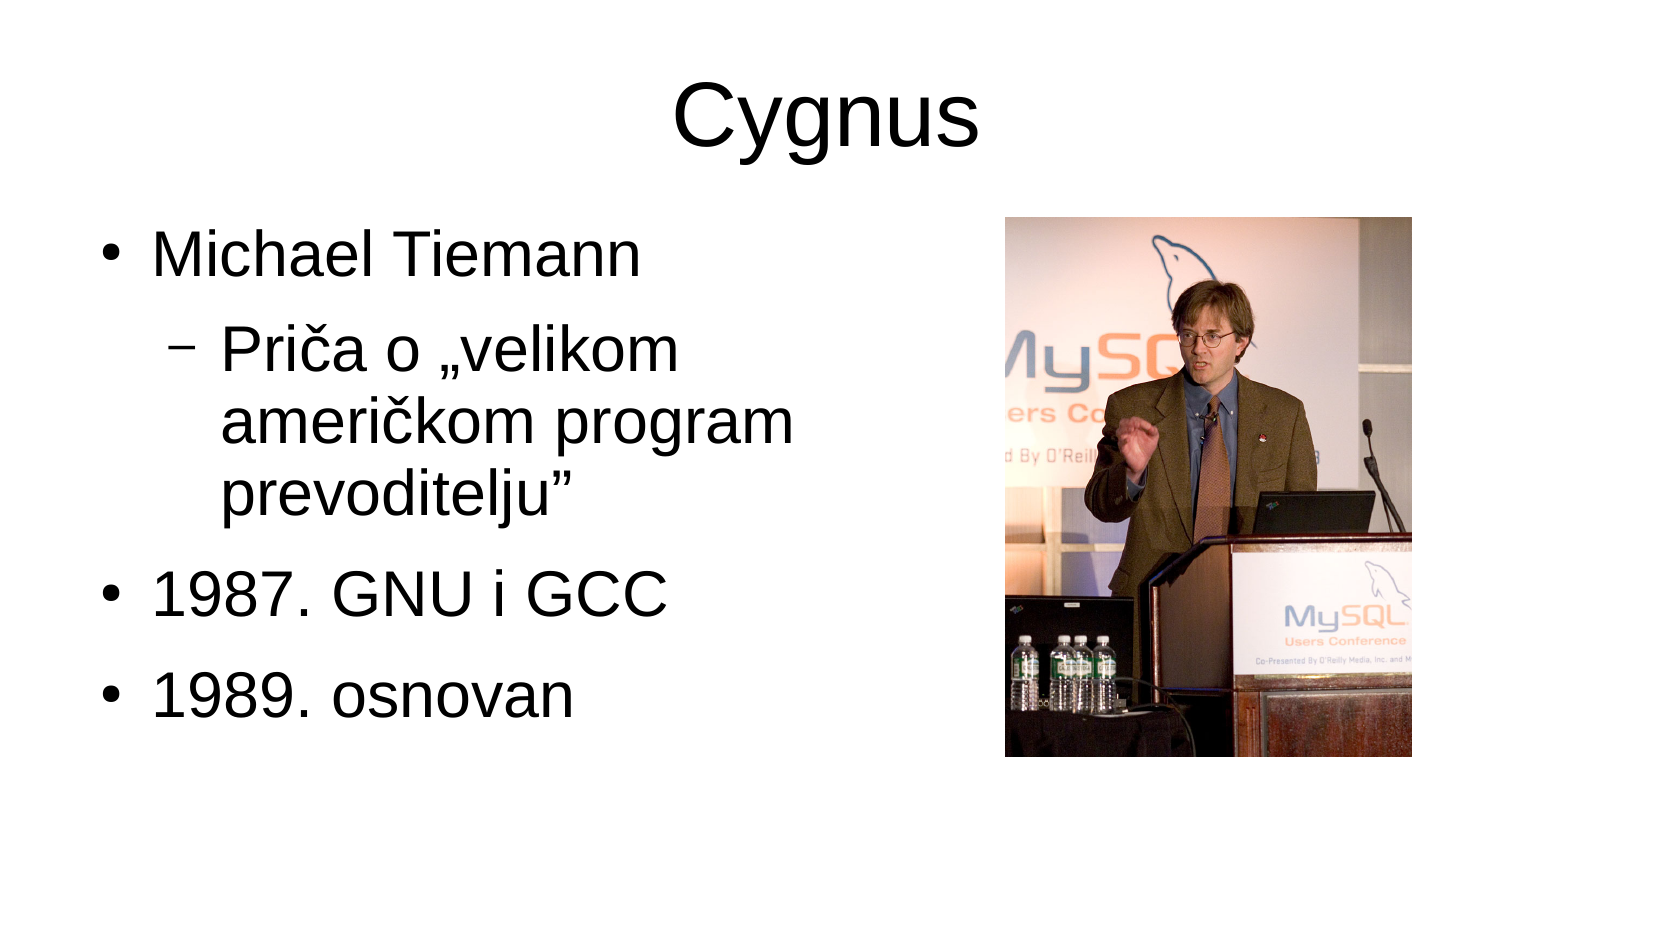

# Cygnus
Michael Tiemann
Priča o „velikom američkom program prevoditelju”
1987. GNU i GCC
1989. osnovan